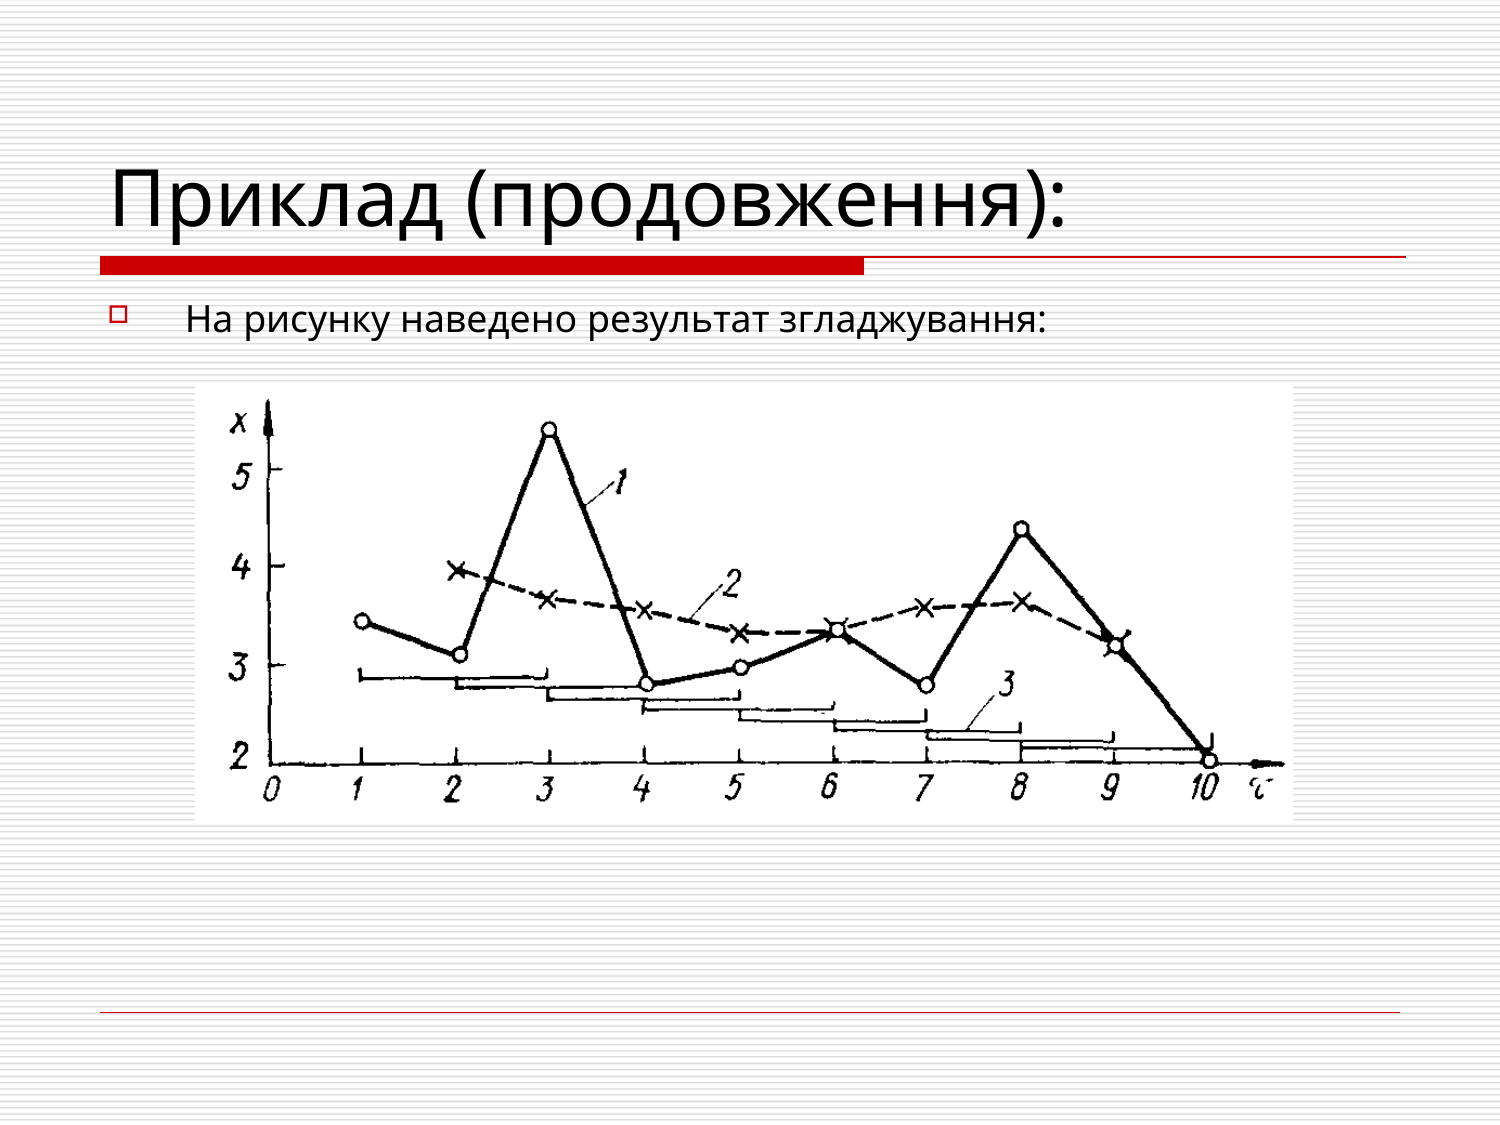

# Приклад (продовження):
На рисунку наведено результат згладжування: